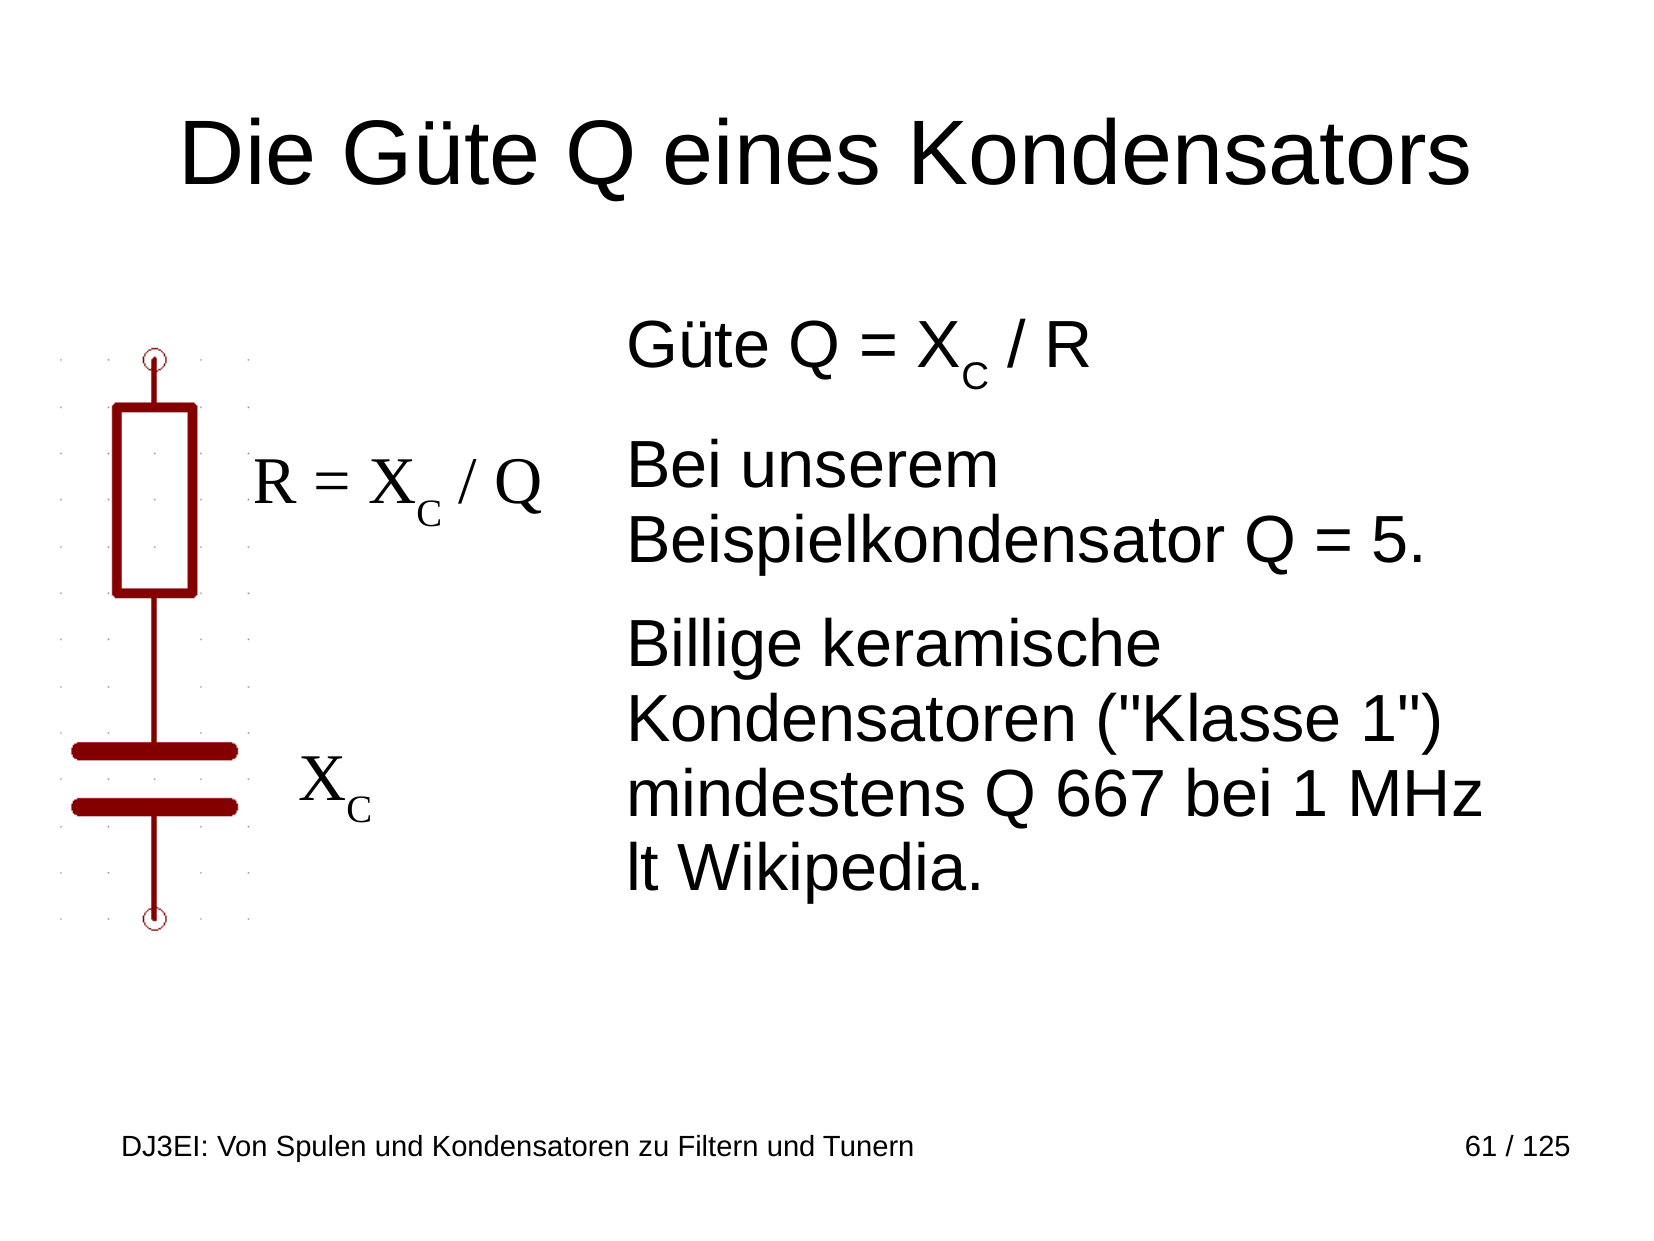

# Die Güte Q eines Kondensators
Güte Q = XC / R
Bei unserem Beispielkondensator Q = 5.
Billige keramische Kondensatoren ("Klasse 1") mindestens Q 667 bei 1 MHz
lt Wikipedia.
R = XC / Q
XC